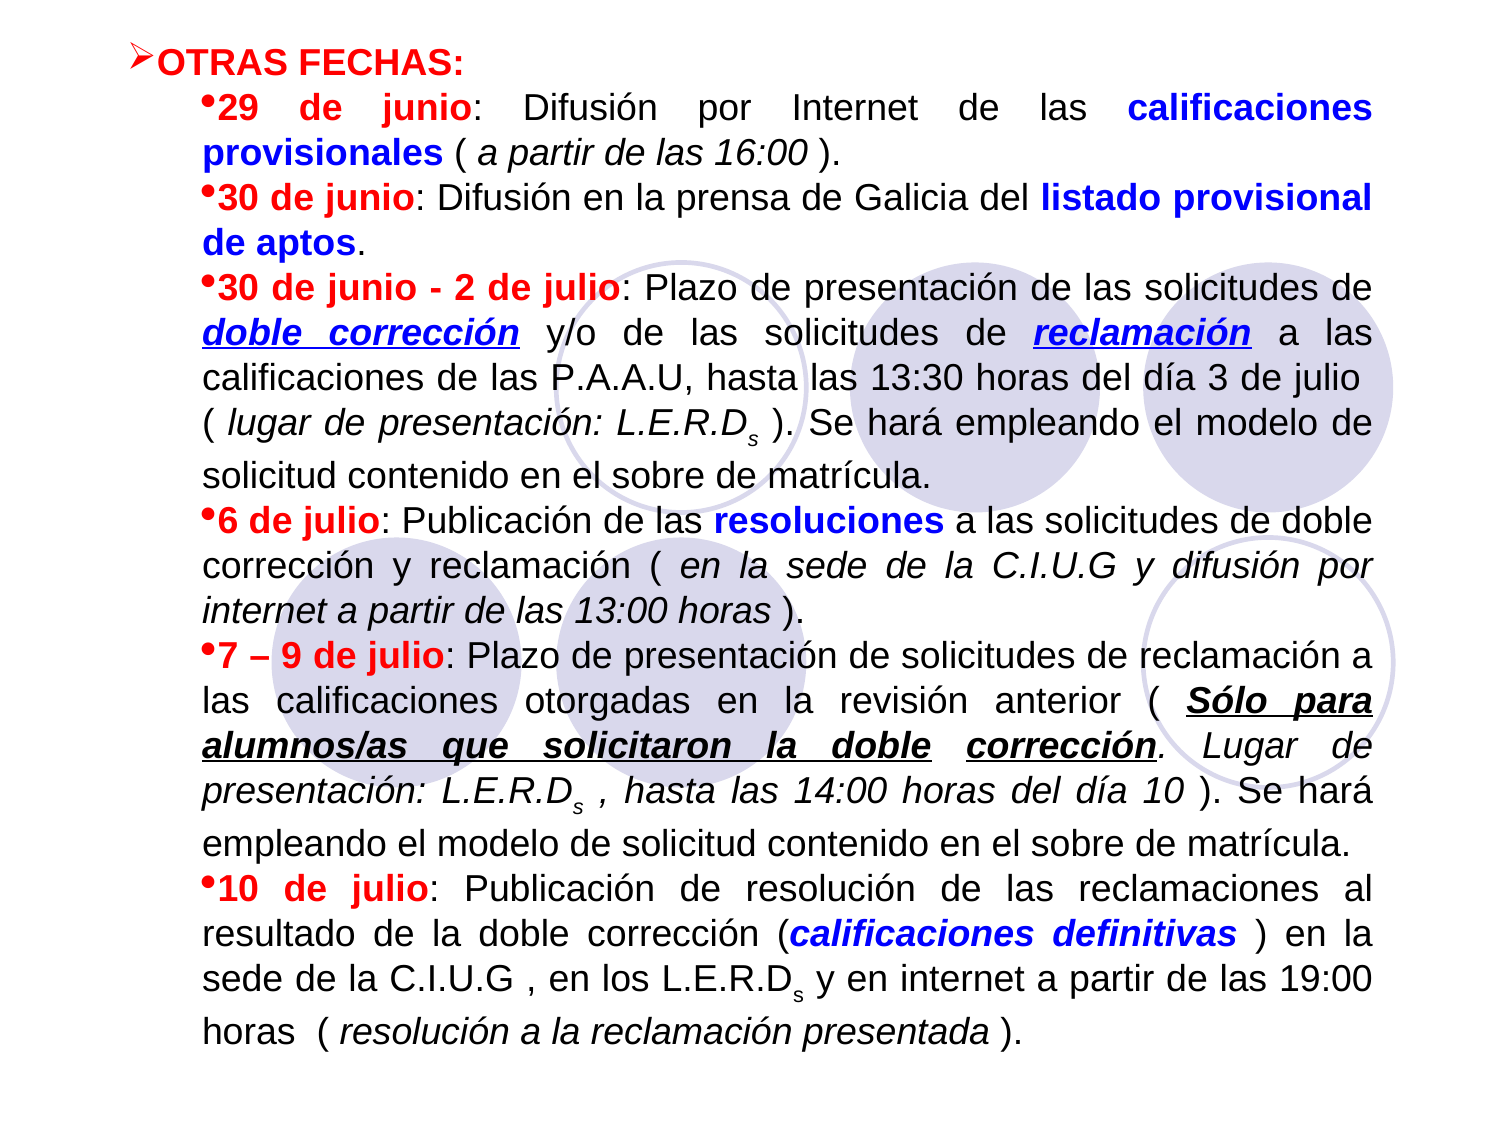

OTRAS FECHAS:
29 de junio: Difusión por Internet de las calificaciones provisionales ( a partir de las 16:00 ).
30 de junio: Difusión en la prensa de Galicia del listado provisional de aptos.
30 de junio - 2 de julio: Plazo de presentación de las solicitudes de doble corrección y/o de las solicitudes de reclamación a las calificaciones de las P.A.A.U, hasta las 13:30 horas del día 3 de julio ( lugar de presentación: L.E.R.Ds ). Se hará empleando el modelo de solicitud contenido en el sobre de matrícula.
6 de julio: Publicación de las resoluciones a las solicitudes de doble corrección y reclamación ( en la sede de la C.I.U.G y difusión por internet a partir de las 13:00 horas ).
7 – 9 de julio: Plazo de presentación de solicitudes de reclamación a las calificaciones otorgadas en la revisión anterior ( Sólo para alumnos/as que solicitaron la doble corrección. Lugar de presentación: L.E.R.Ds , hasta las 14:00 horas del día 10 ). Se hará empleando el modelo de solicitud contenido en el sobre de matrícula.
10 de julio: Publicación de resolución de las reclamaciones al resultado de la doble corrección (calificaciones definitivas ) en la sede de la C.I.U.G , en los L.E.R.Ds y en internet a partir de las 19:00 horas ( resolución a la reclamación presentada ).